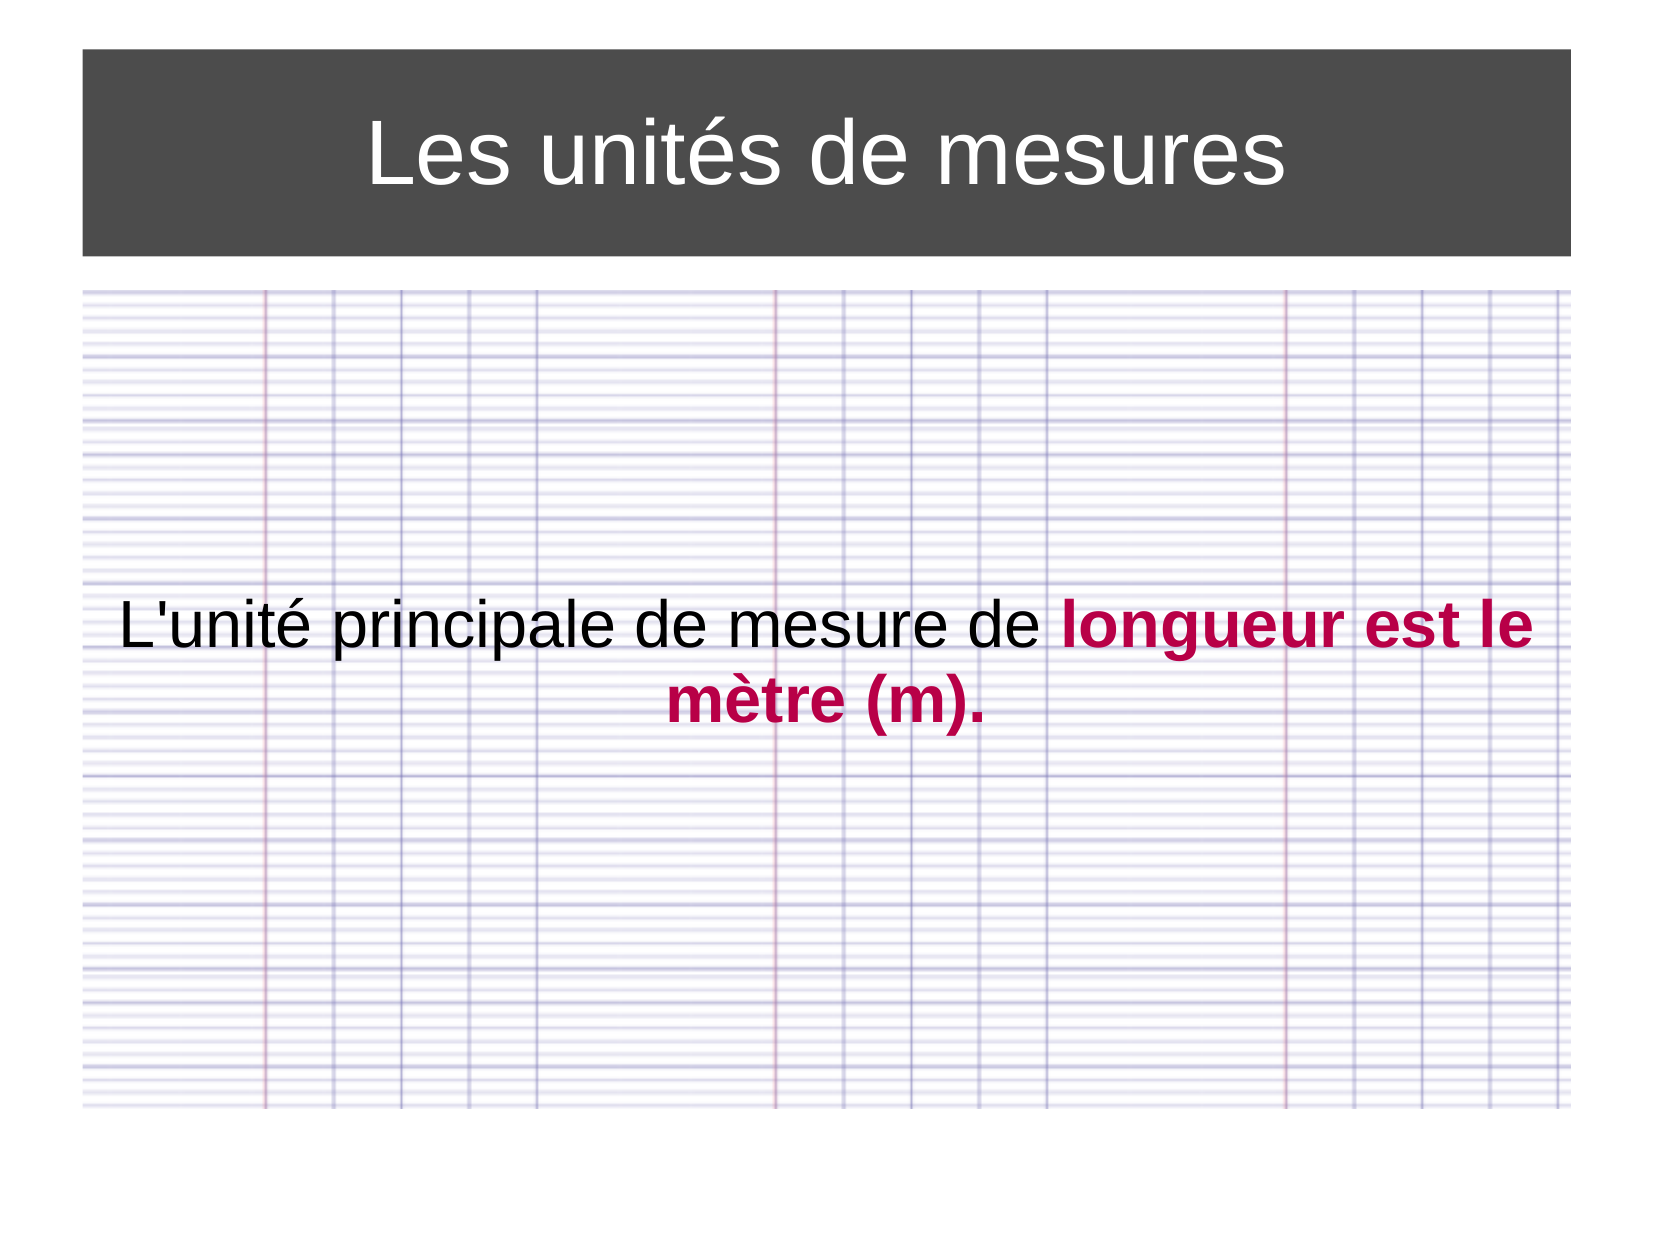

# Les unités de mesures
L'unité principale de mesure de longueur est le mètre (m).